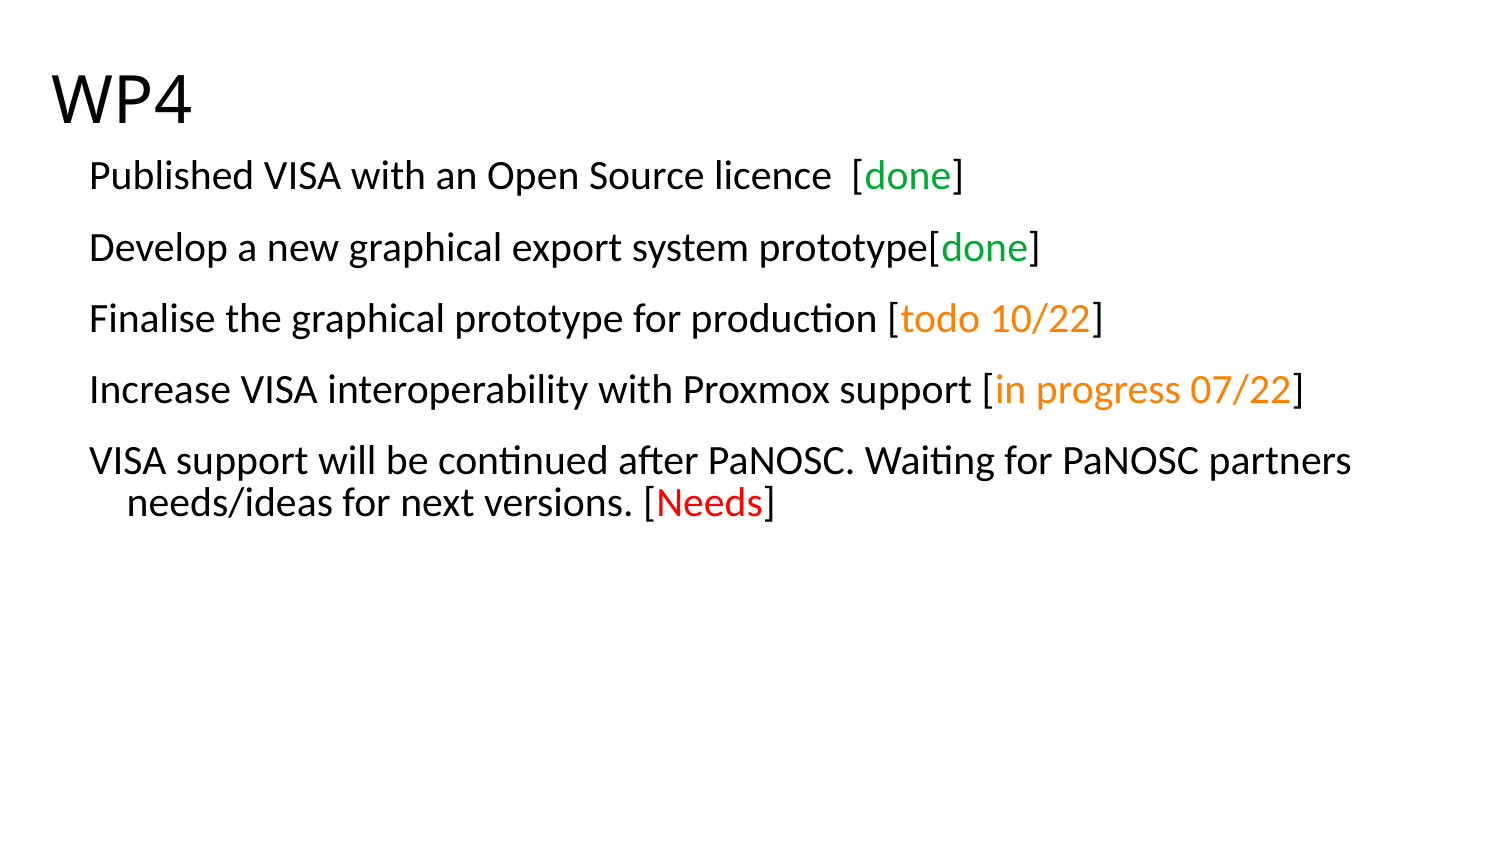

WP4
# Published VISA with an Open Source licence [done]
Develop a new graphical export system prototype[done]
Finalise the graphical prototype for production [todo 10/22]
Increase VISA interoperability with Proxmox support [in progress 07/22]
VISA support will be continued after PaNOSC. Waiting for PaNOSC partners needs/ideas for next versions. [Needs]